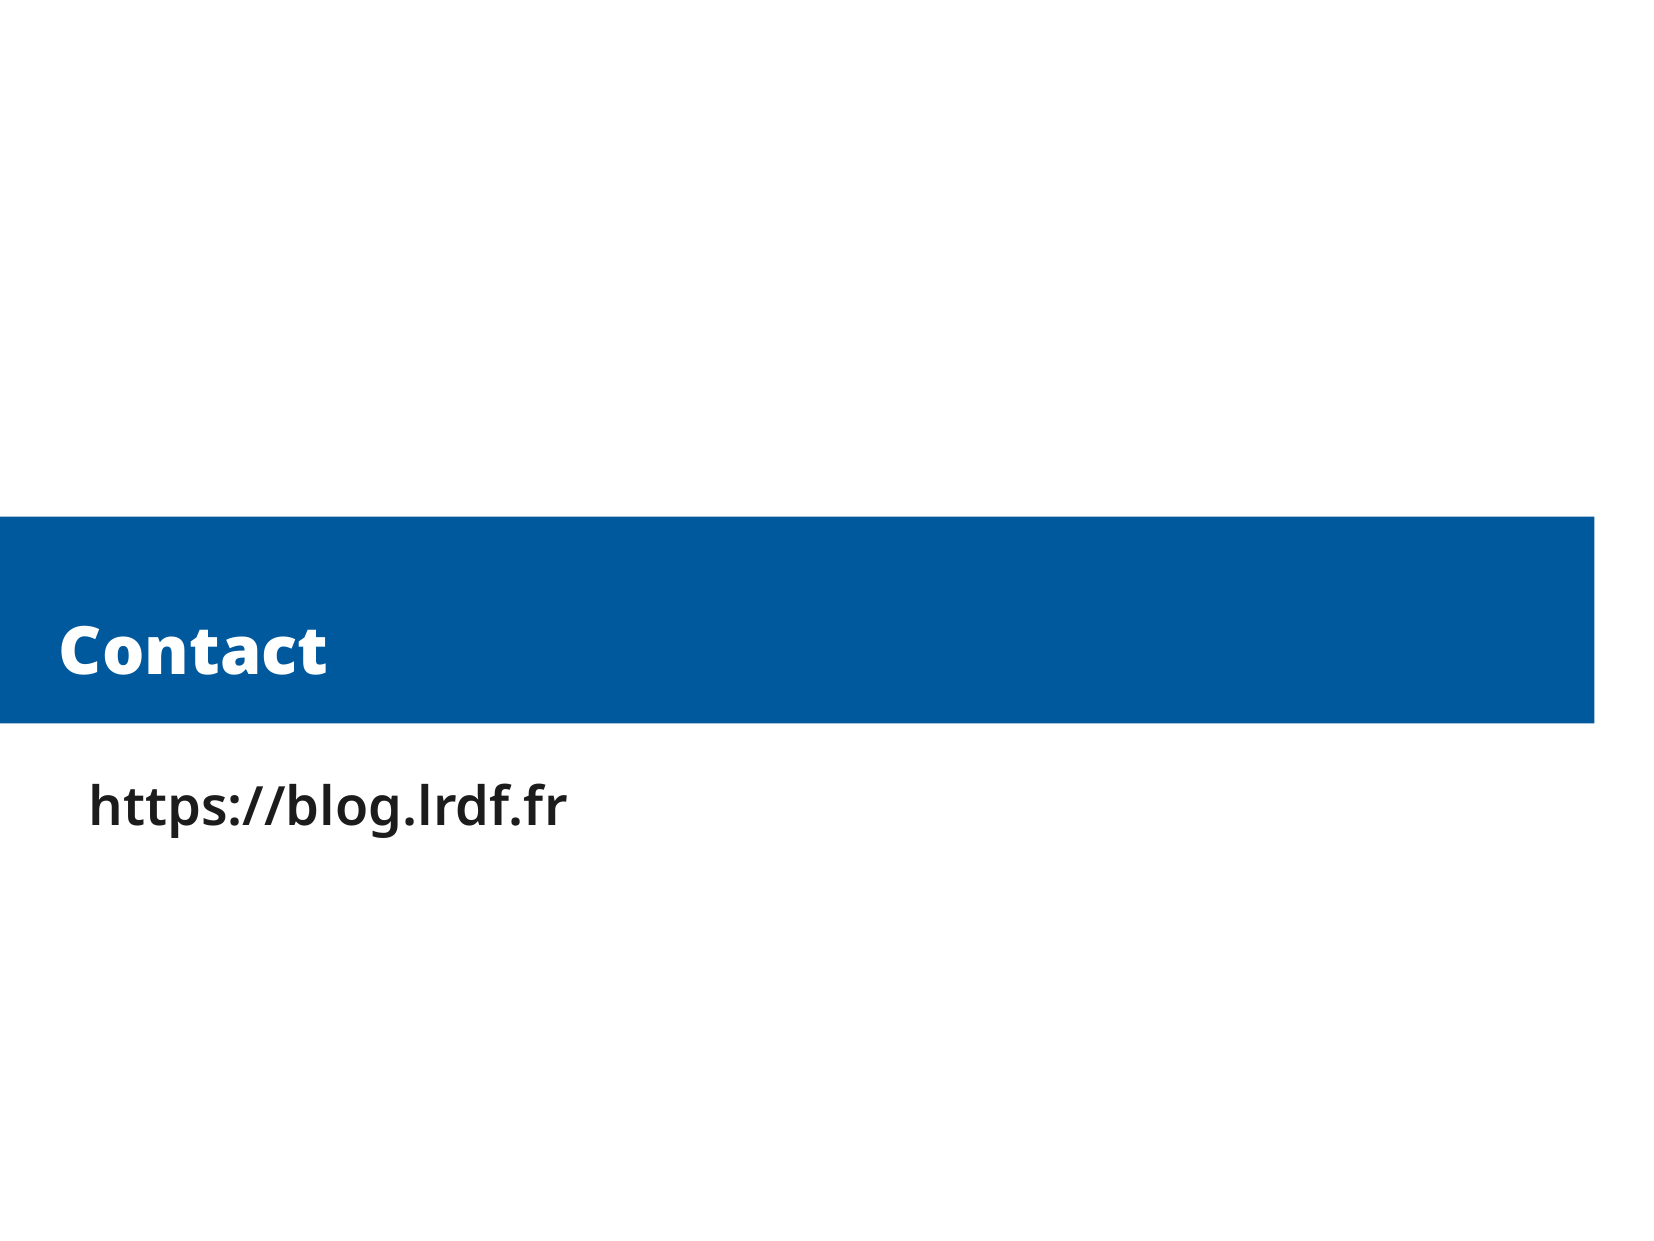

# Contact
https://blog.lrdf.fr
161
blog.lrdf.fr - Licence CC-BY-NC-SA